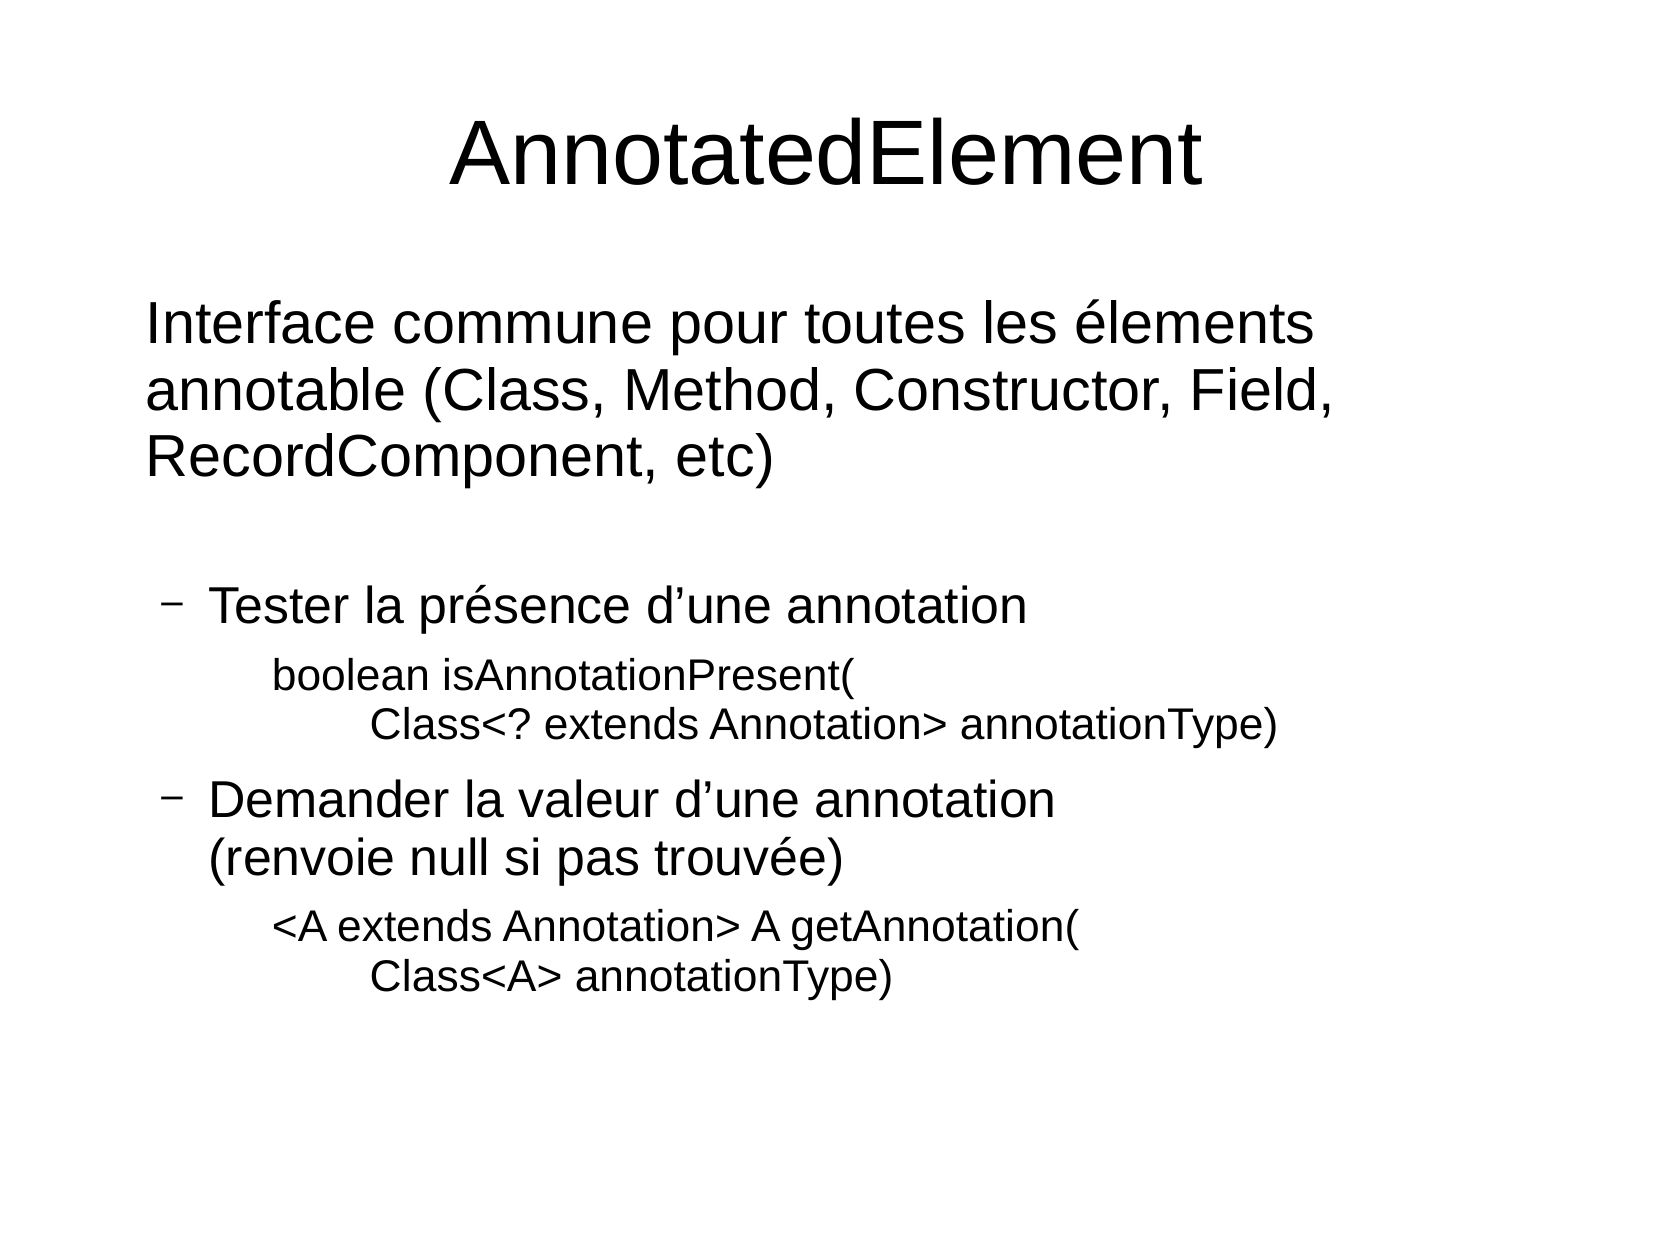

# AnnotatedElement
Interface commune pour toutes les élements annotable (Class, Method, Constructor, Field, RecordComponent, etc)
Tester la présence d’une annotation
boolean isAnnotationPresent(
 Class<? extends Annotation> annotationType)
Demander la valeur d’une annotation
(renvoie null si pas trouvée)
<A extends Annotation> A getAnnotation(
 Class<A> annotationType)